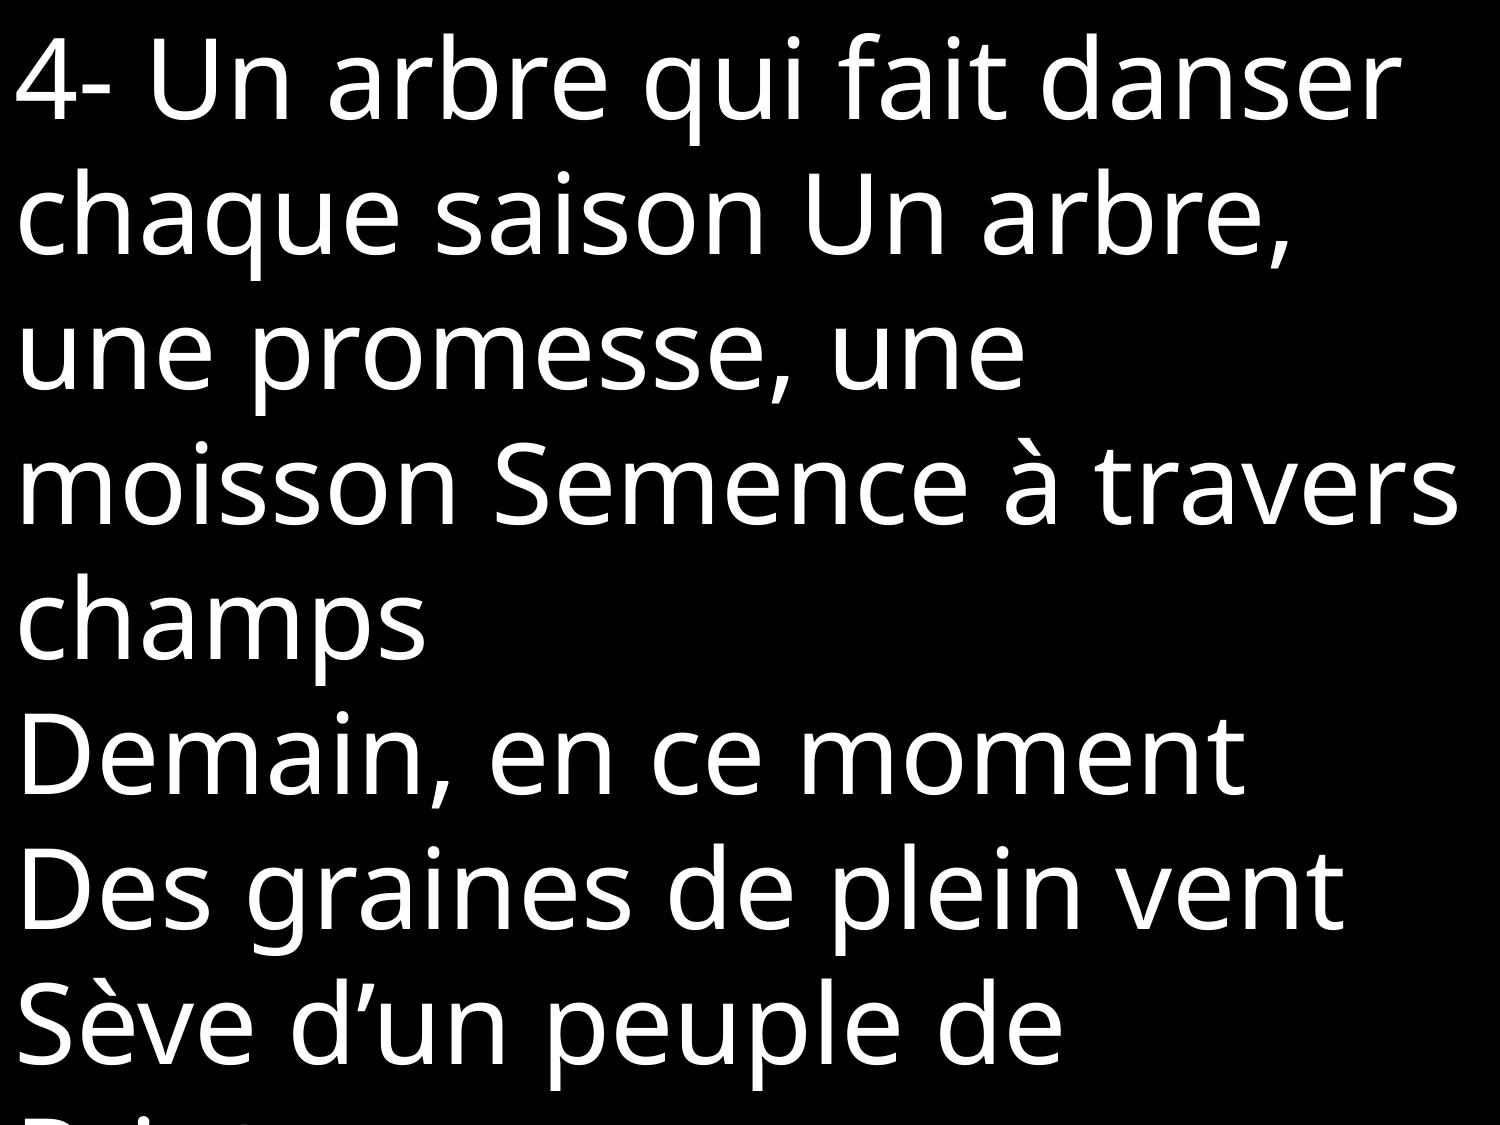

4- Un arbre qui fait danser chaque saison Un arbre,
une promesse, une moisson Semence à travers champs
Demain, en ce moment
Des graines de plein vent Sève d’un peuple de Printemps
#